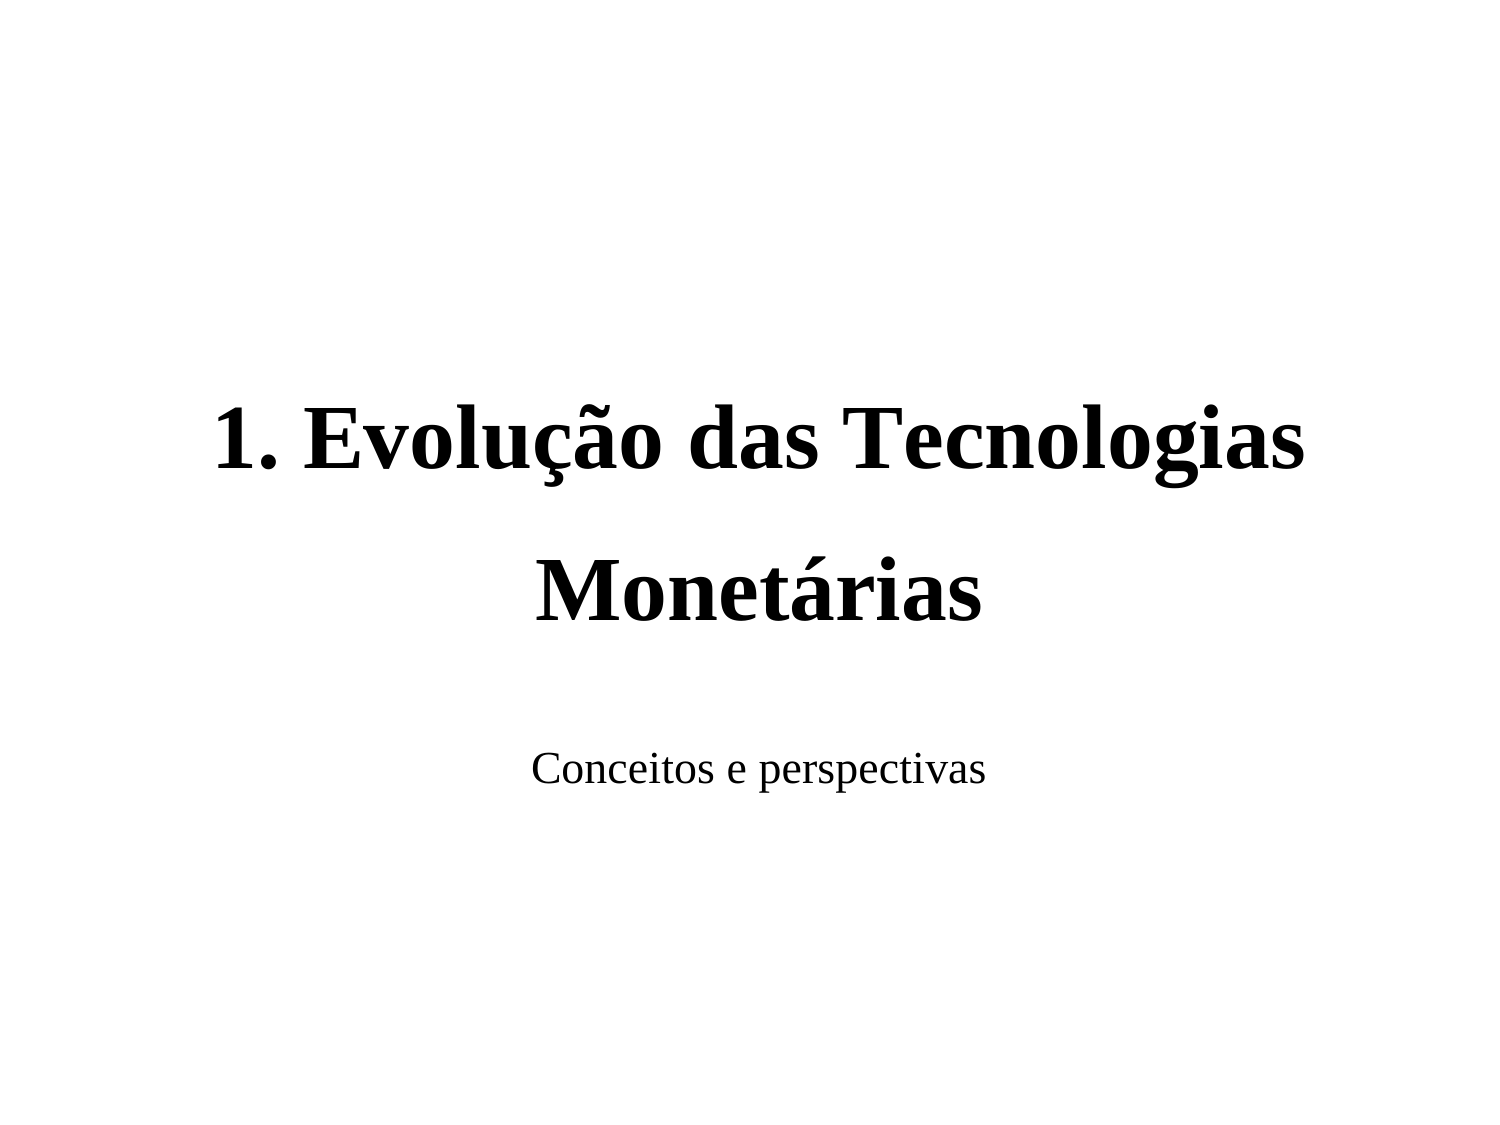

# 1. Evolução das Tecnologias Monetárias Conceitos e perspectivas